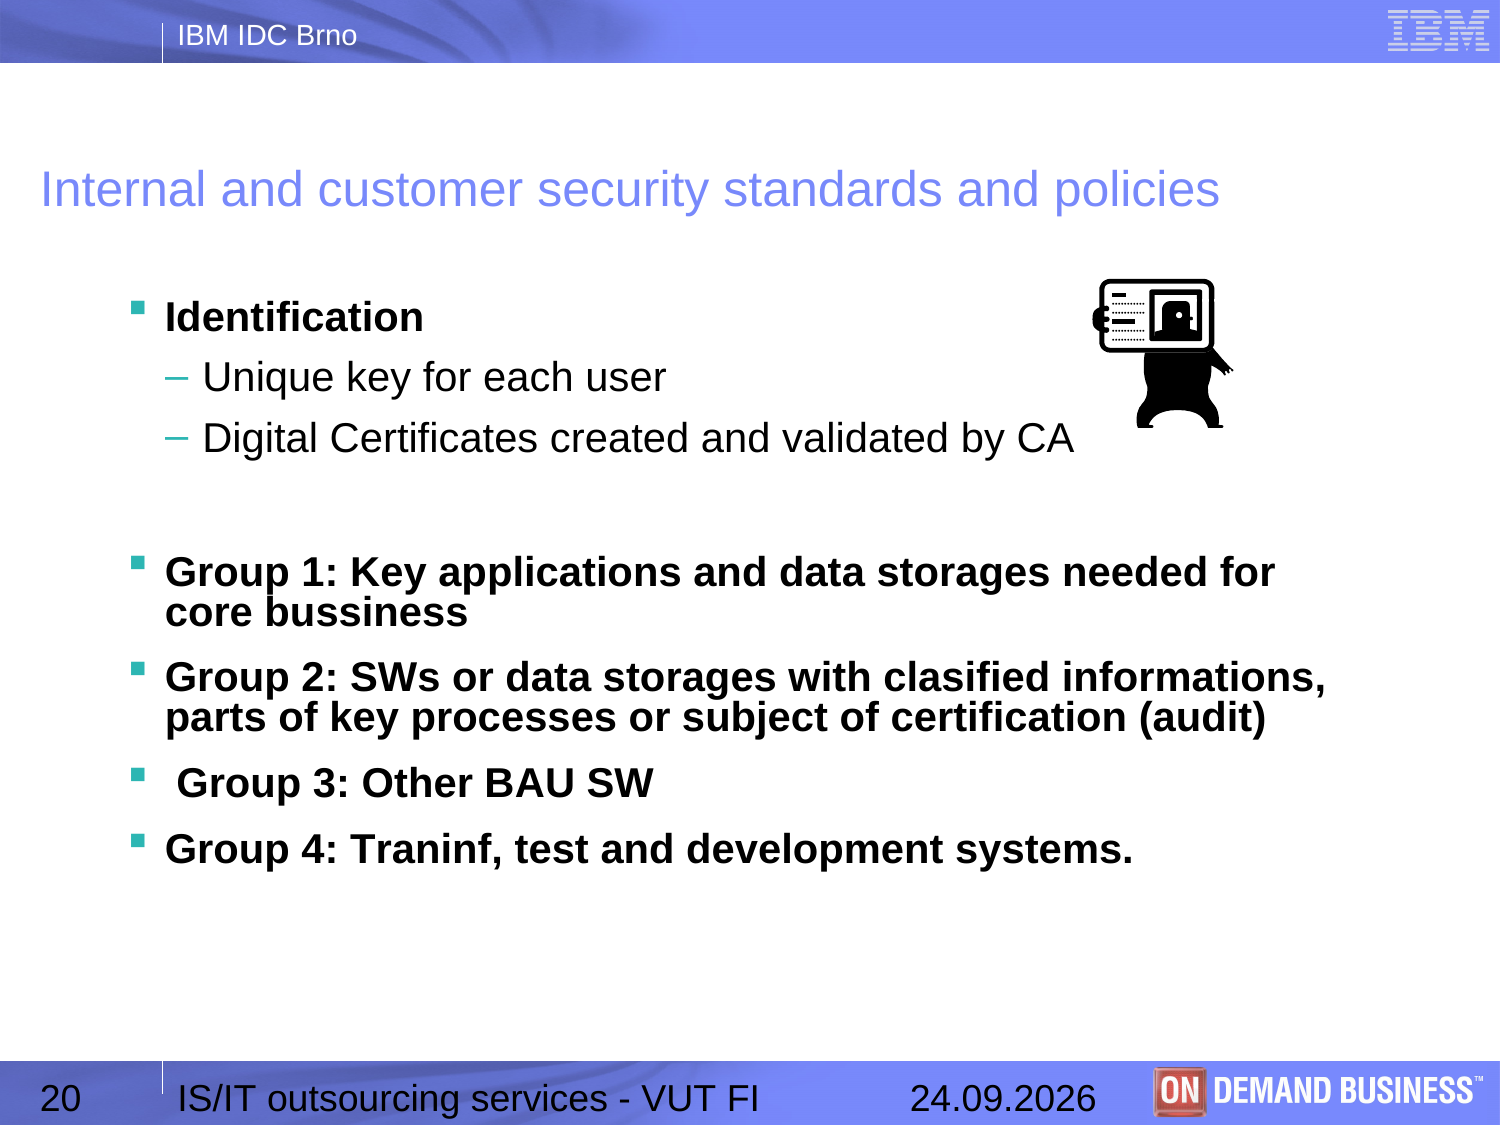

# Internal and customer security standards and policies
Identification
Unique key for each user
Digital Certificates created and validated by CA
Group 1: Key applications and data storages needed for core bussiness
Group 2: SWs or data storages with clasified informations, parts of key processes or subject of certification (audit)
 Group 3: Other BAU SW
Group 4: Traninf, test and development systems.
20
IS/IT outsourcing services - VUT FI